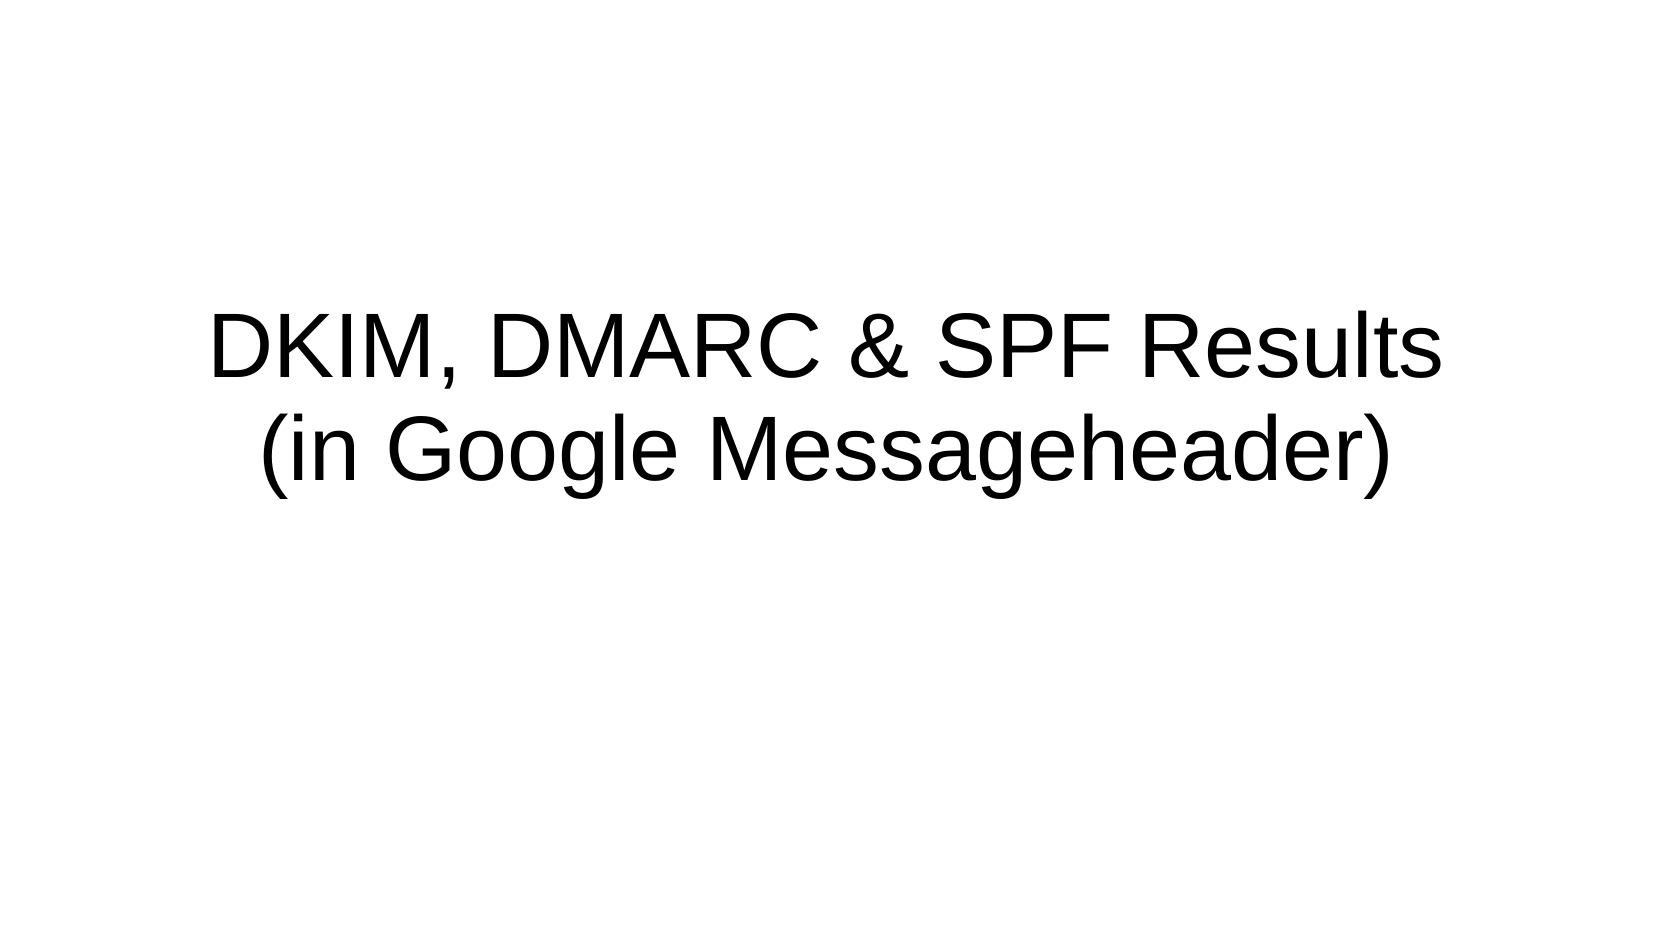

# DKIM, DMARC & SPF Results
(in Google Messageheader)